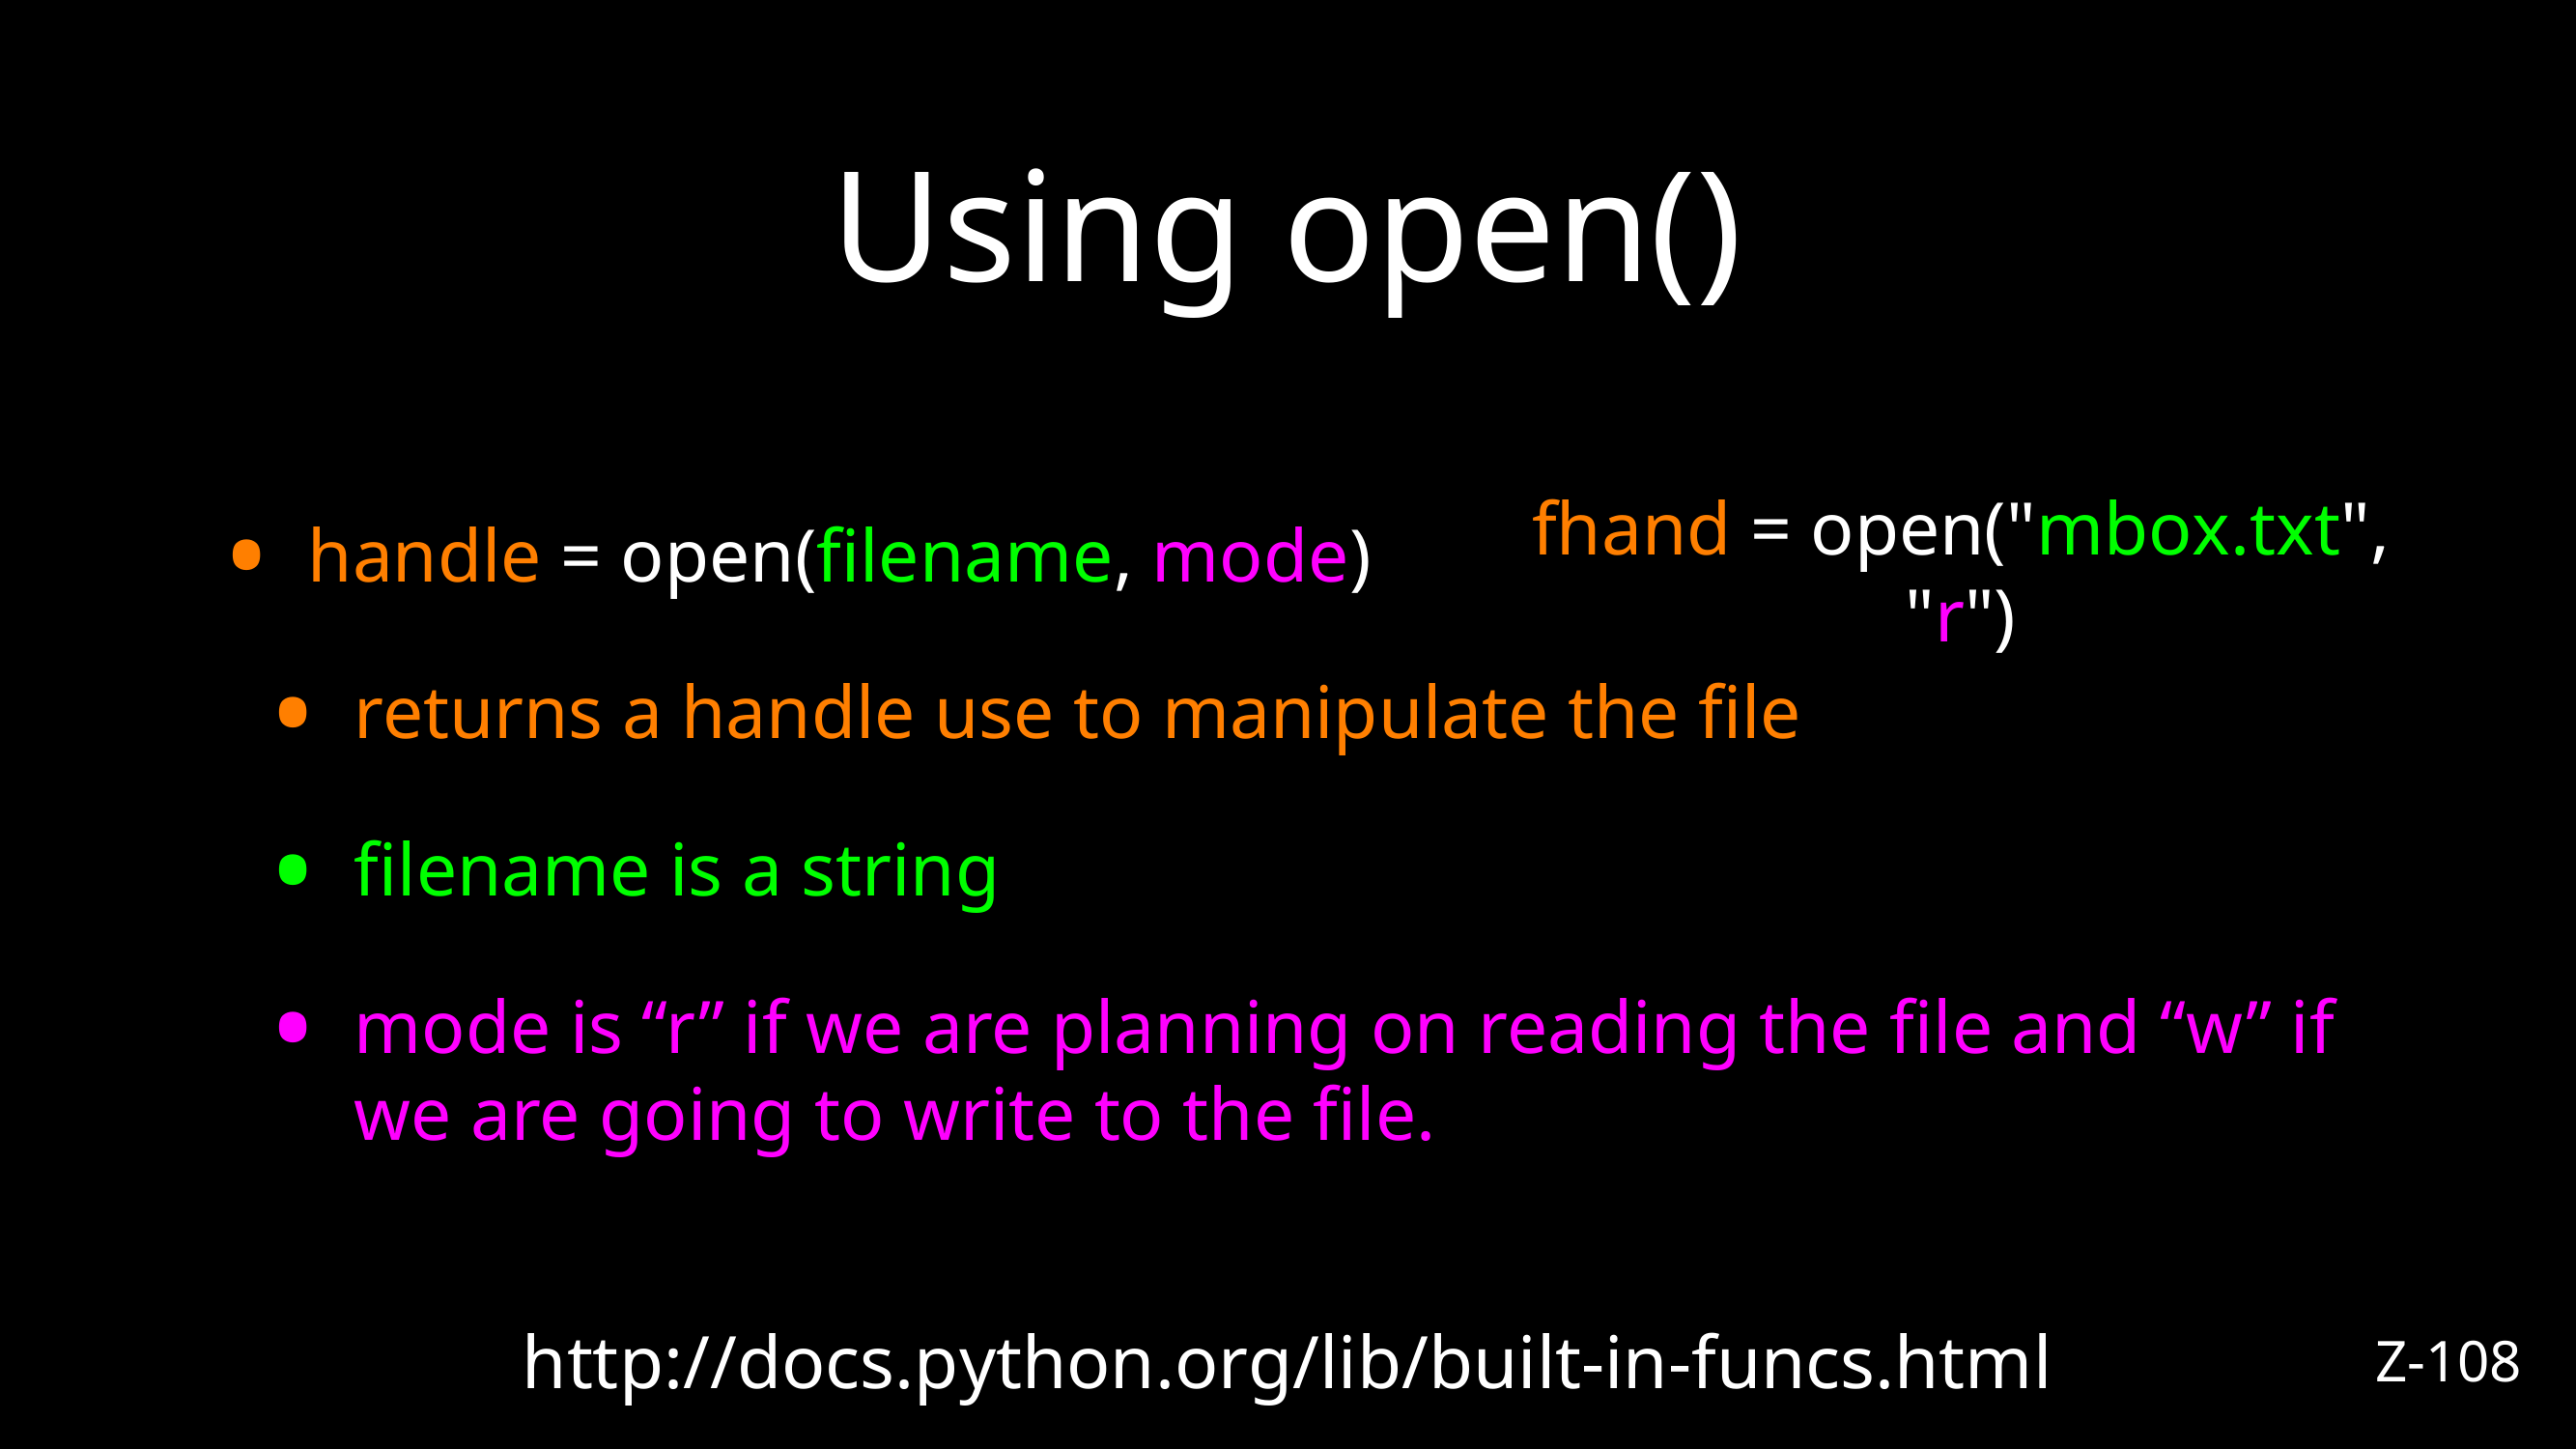

# Using open()
handle = open(filename, mode)
returns a handle use to manipulate the file
filename is a string
mode is “r” if we are planning on reading the file and “w” if we are going to write to the file.
fhand = open("mbox.txt", "r")
http://docs.python.org/lib/built-in-funcs.html
Z-108